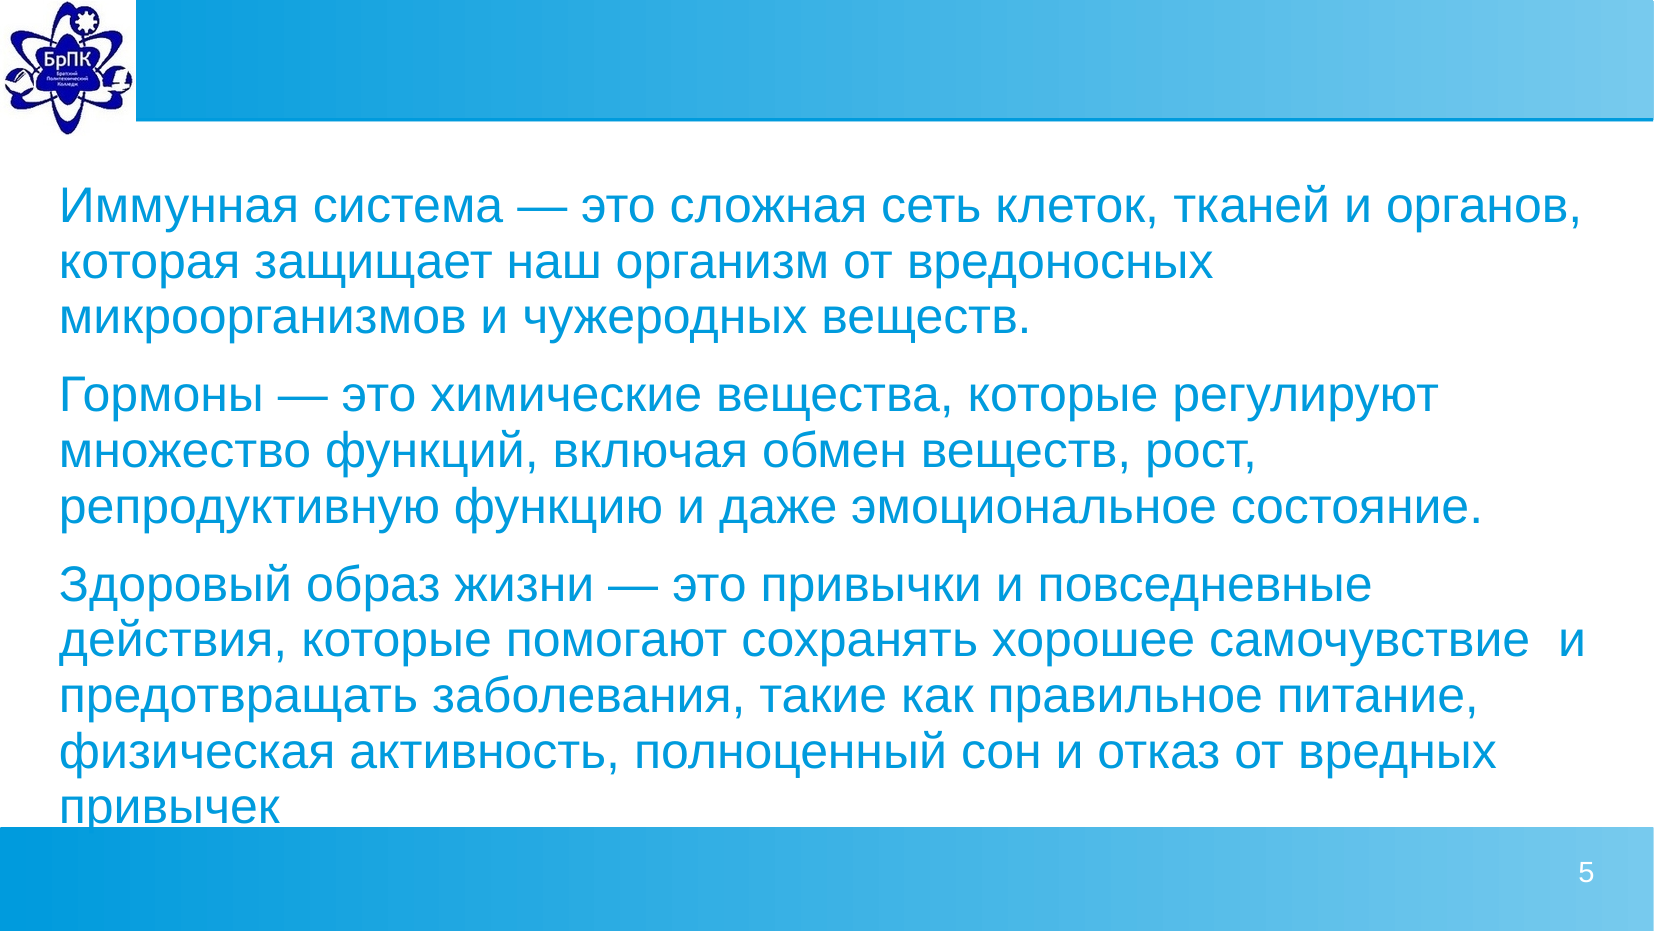

# Иммунная система — это сложная сеть клеток, тканей и органов, которая защищает наш организм от вредоносных микроорганизмов и чужеродных веществ.
Гормоны — это химические вещества, которые регулируют множество функций, включая обмен веществ, рост, репродуктивную функцию и даже эмоциональное состояние.
Здоровый образ жизни — это привычки и повседневные действия, которые помогают сохранять хорошее самочувствие и предотвращать заболевания, такие как правильное питание, физическая активность, полноценный сон и отказ от вредных привычек
5